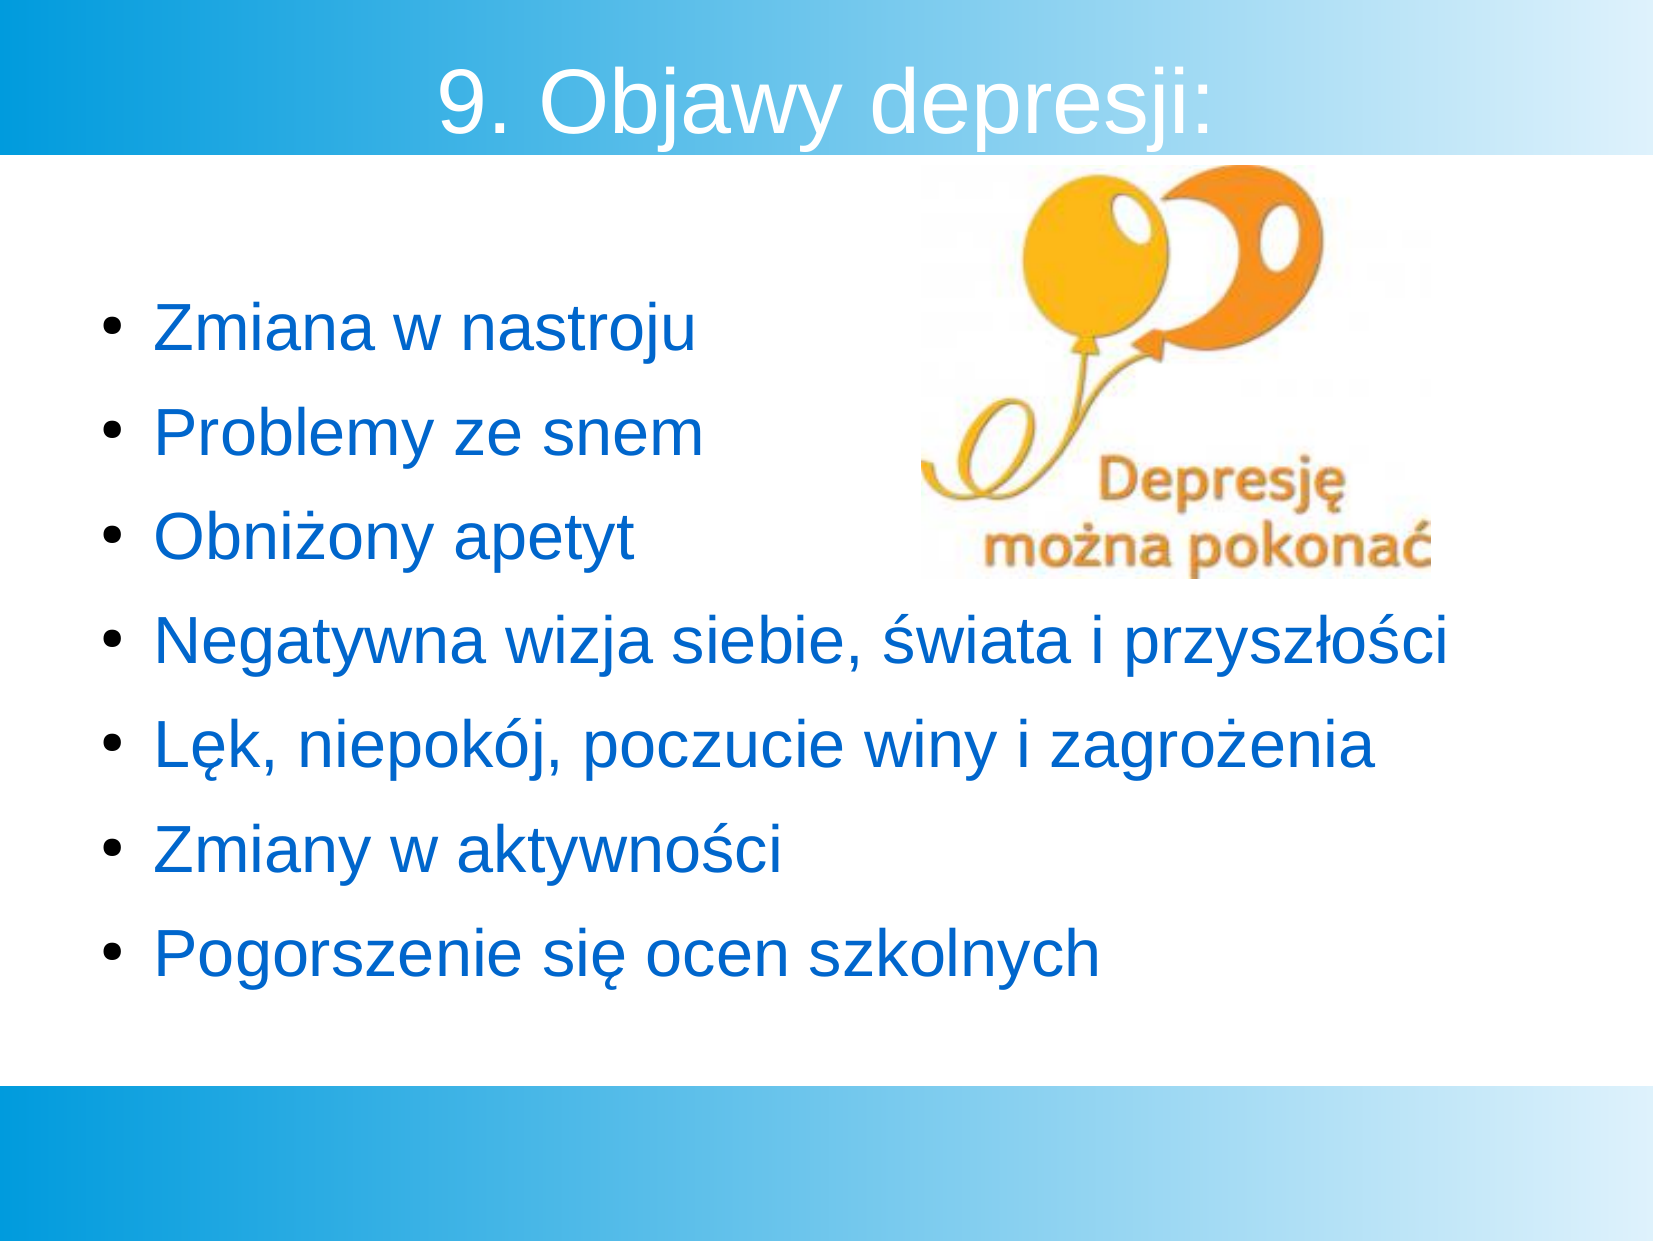

# 9. Objawy depresji:
Zmiana w nastroju
Problemy ze snem
Obniżony apetyt
Negatywna wizja siebie, świata i przyszłości
Lęk, niepokój, poczucie winy i zagrożenia
Zmiany w aktywności
Pogorszenie się ocen szkolnych